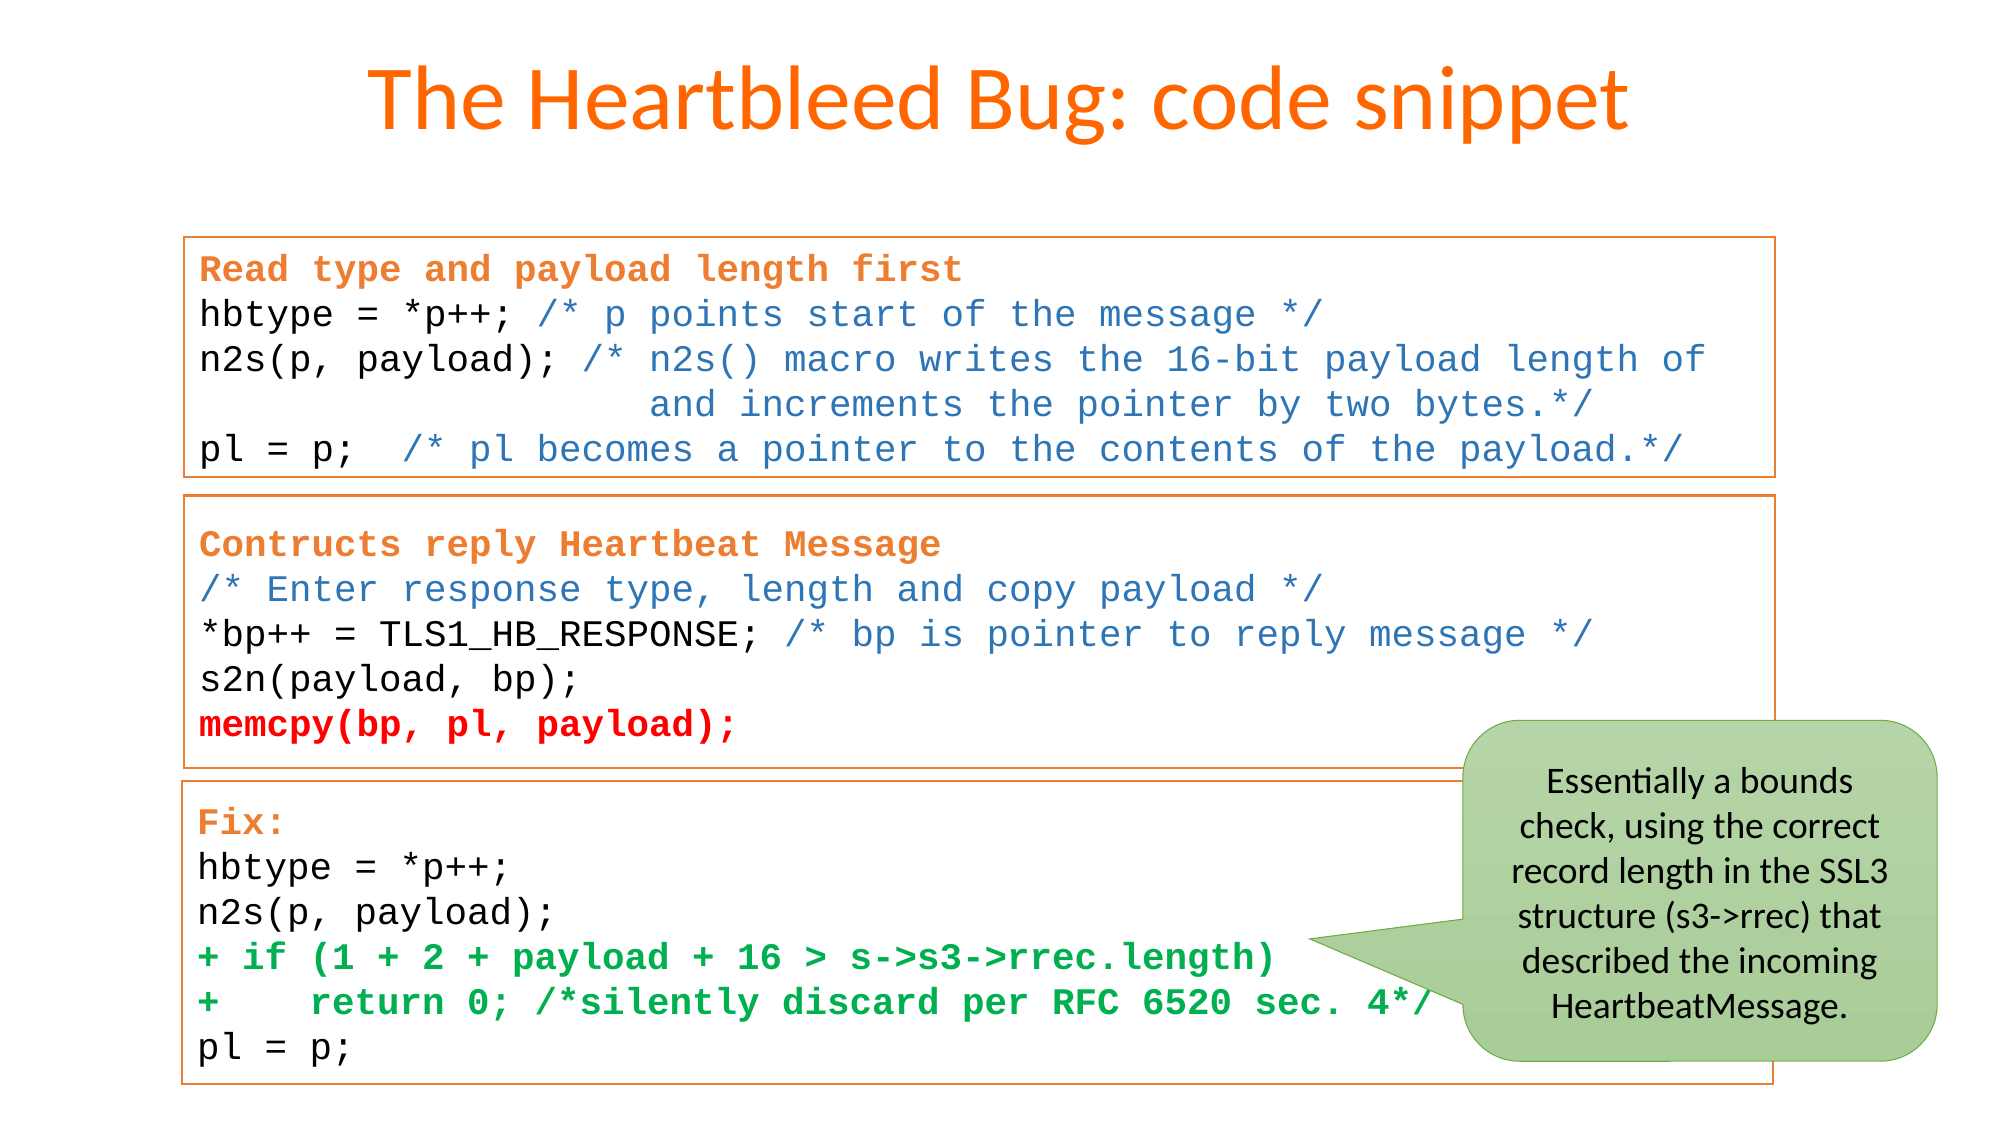

# The Heartbleed Bug: code snippet
Read type and payload length first
hbtype = *p++; /* p points start of the message */
n2s(p, payload); /* n2s() macro writes the 16-bit payload length of and increments the pointer by two bytes.*/
pl = p; /* pl becomes a pointer to the contents of the payload.*/
Contructs reply Heartbeat Message
/* Enter response type, length and copy payload */
*bp++ = TLS1_HB_RESPONSE; /* bp is pointer to reply message */
s2n(payload, bp);
memcpy(bp, pl, payload);
Essentially a bounds check, using the correct record length in the SSL3 structure (s3->rrec) that described the incoming HeartbeatMessage.
Fix:
hbtype = *p++;
n2s(p, payload);
+ if (1 + 2 + payload + 16 > s->s3->rrec.length)
+ return 0; /*silently discard per RFC 6520 sec. 4*/
pl = p;